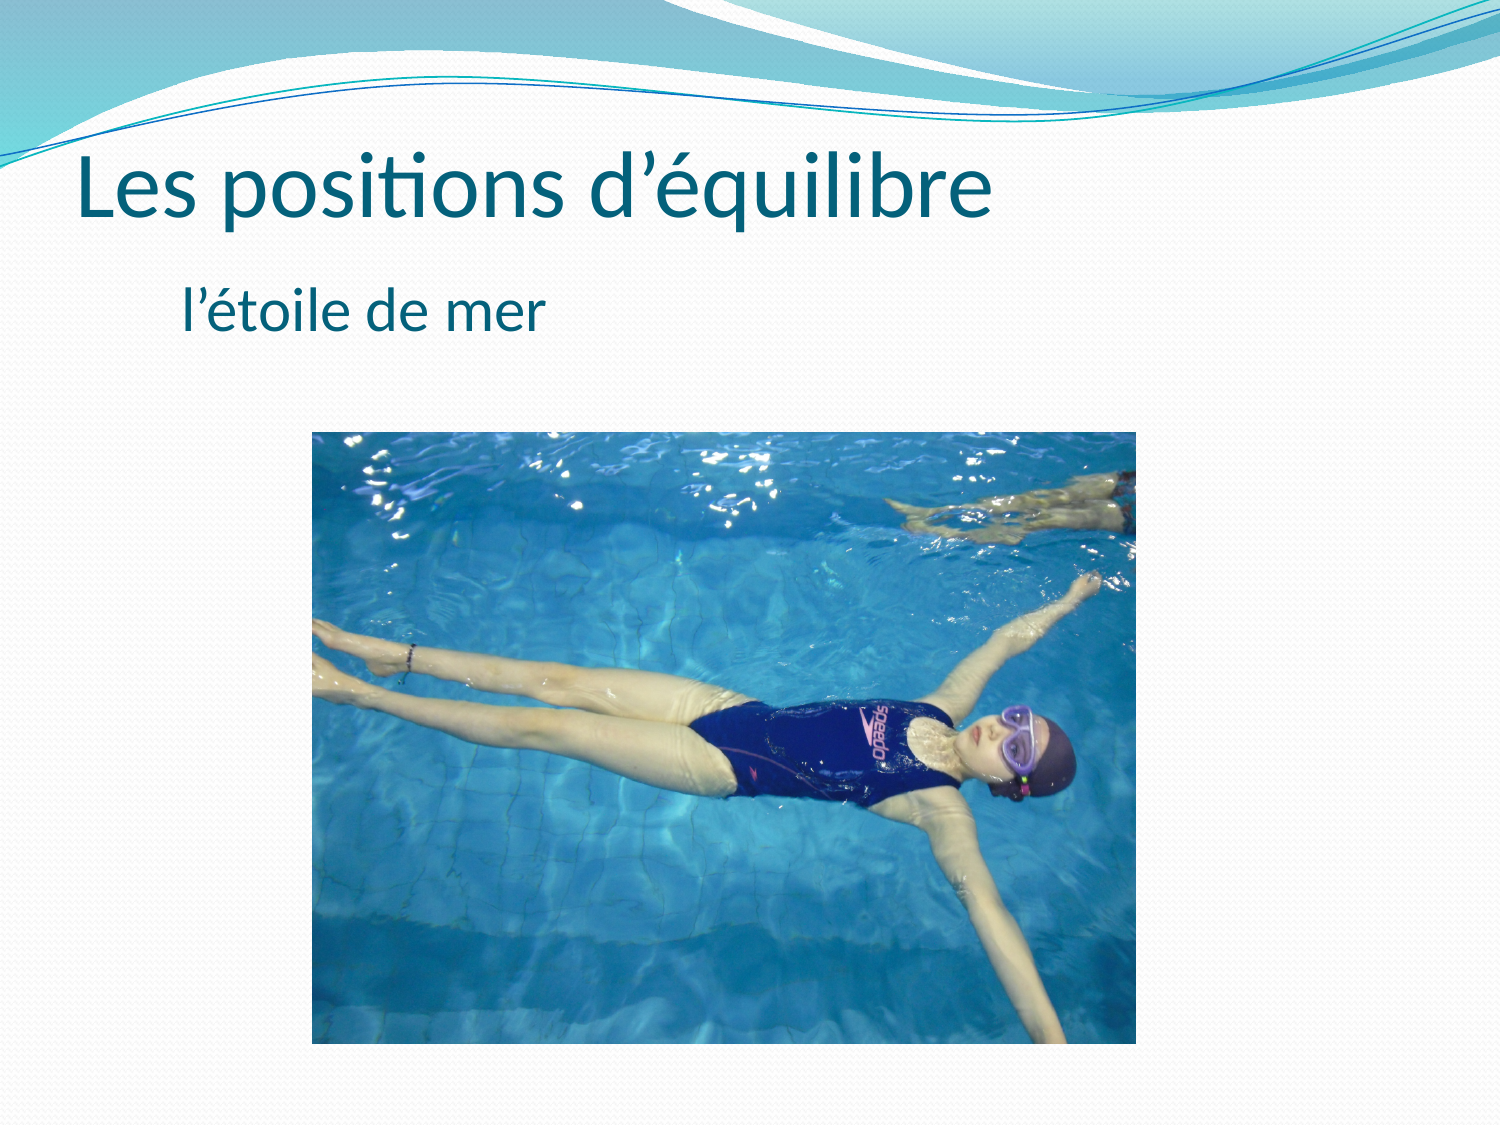

# Les positions d’équilibre l’étoile de mer